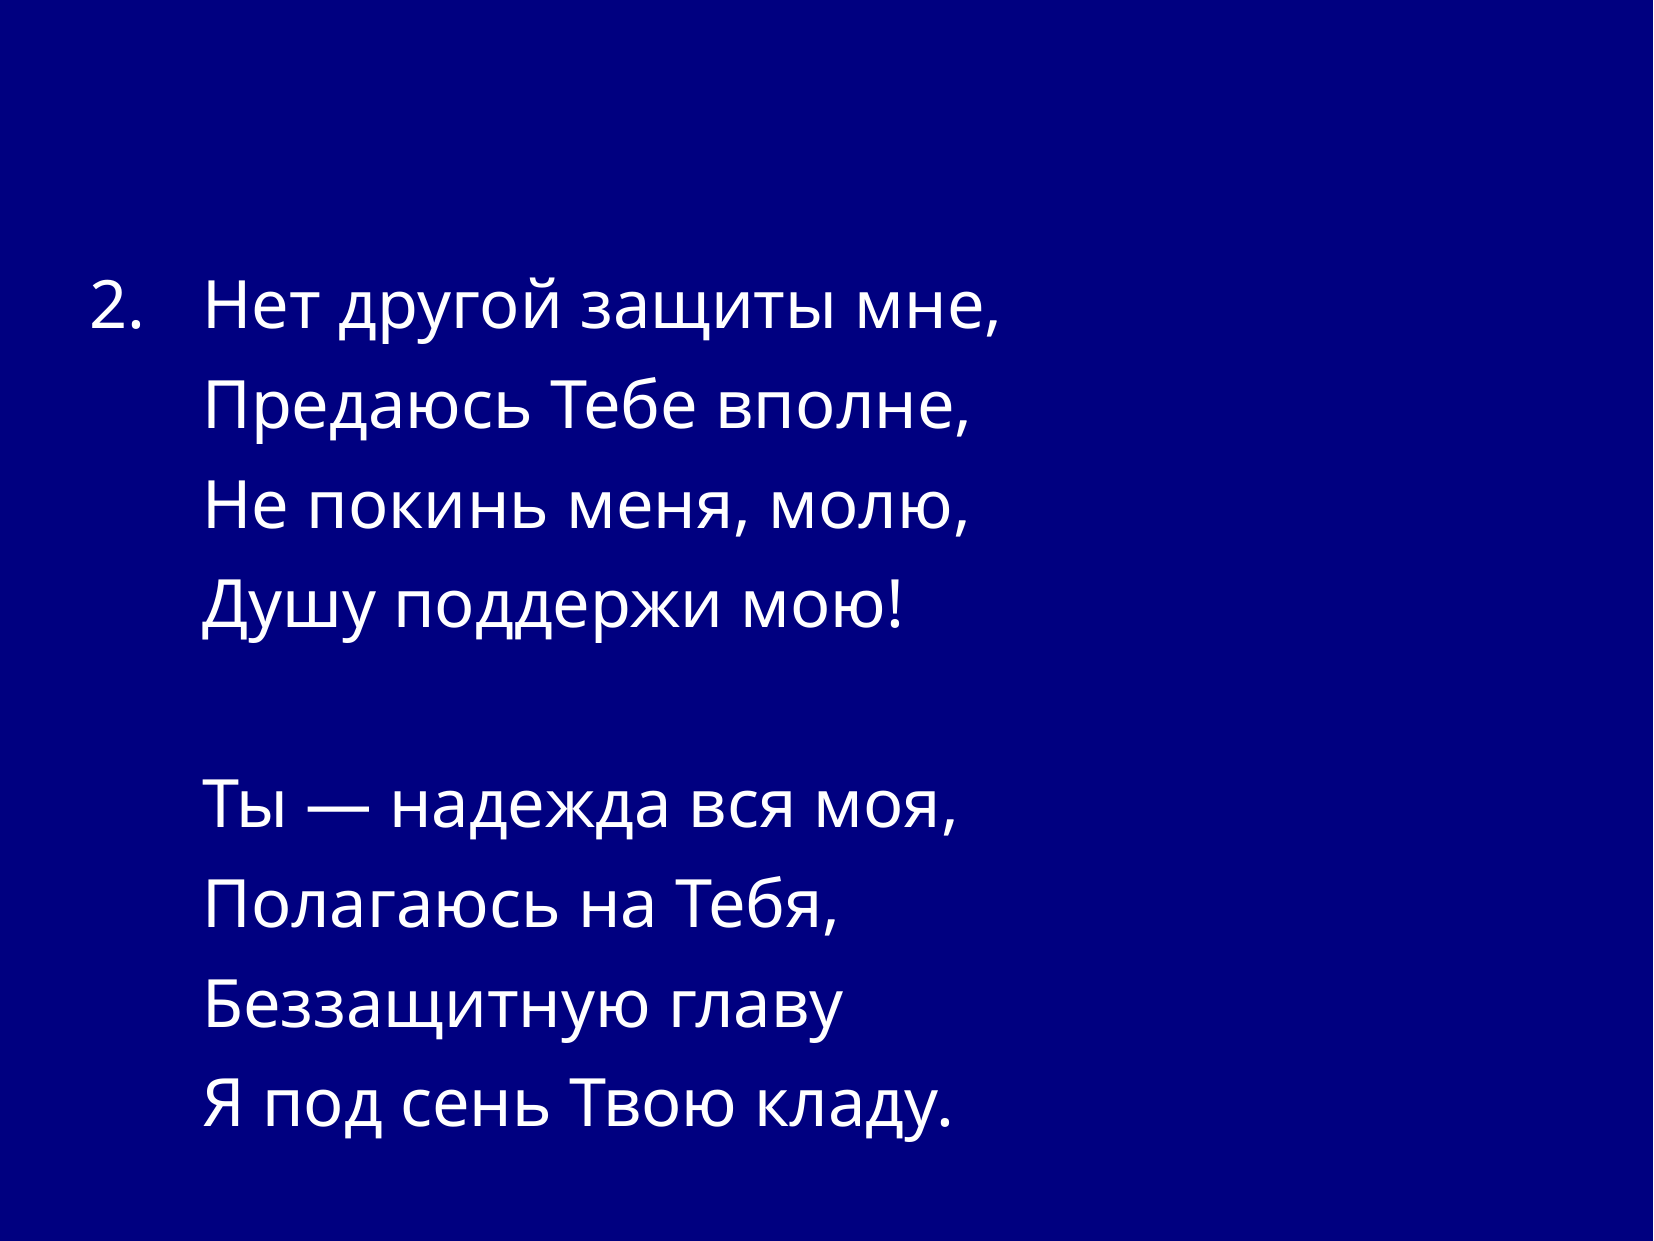

2.	Нет другой защиты мне,
	Предаюсь Тебе вполне,
	Не покинь меня, молю,
	Душу поддержи мою!
	Ты — надежда вся моя,
	Полагаюсь на Тебя,
	Беззащитную главу
	Я под сень Твою кладу.